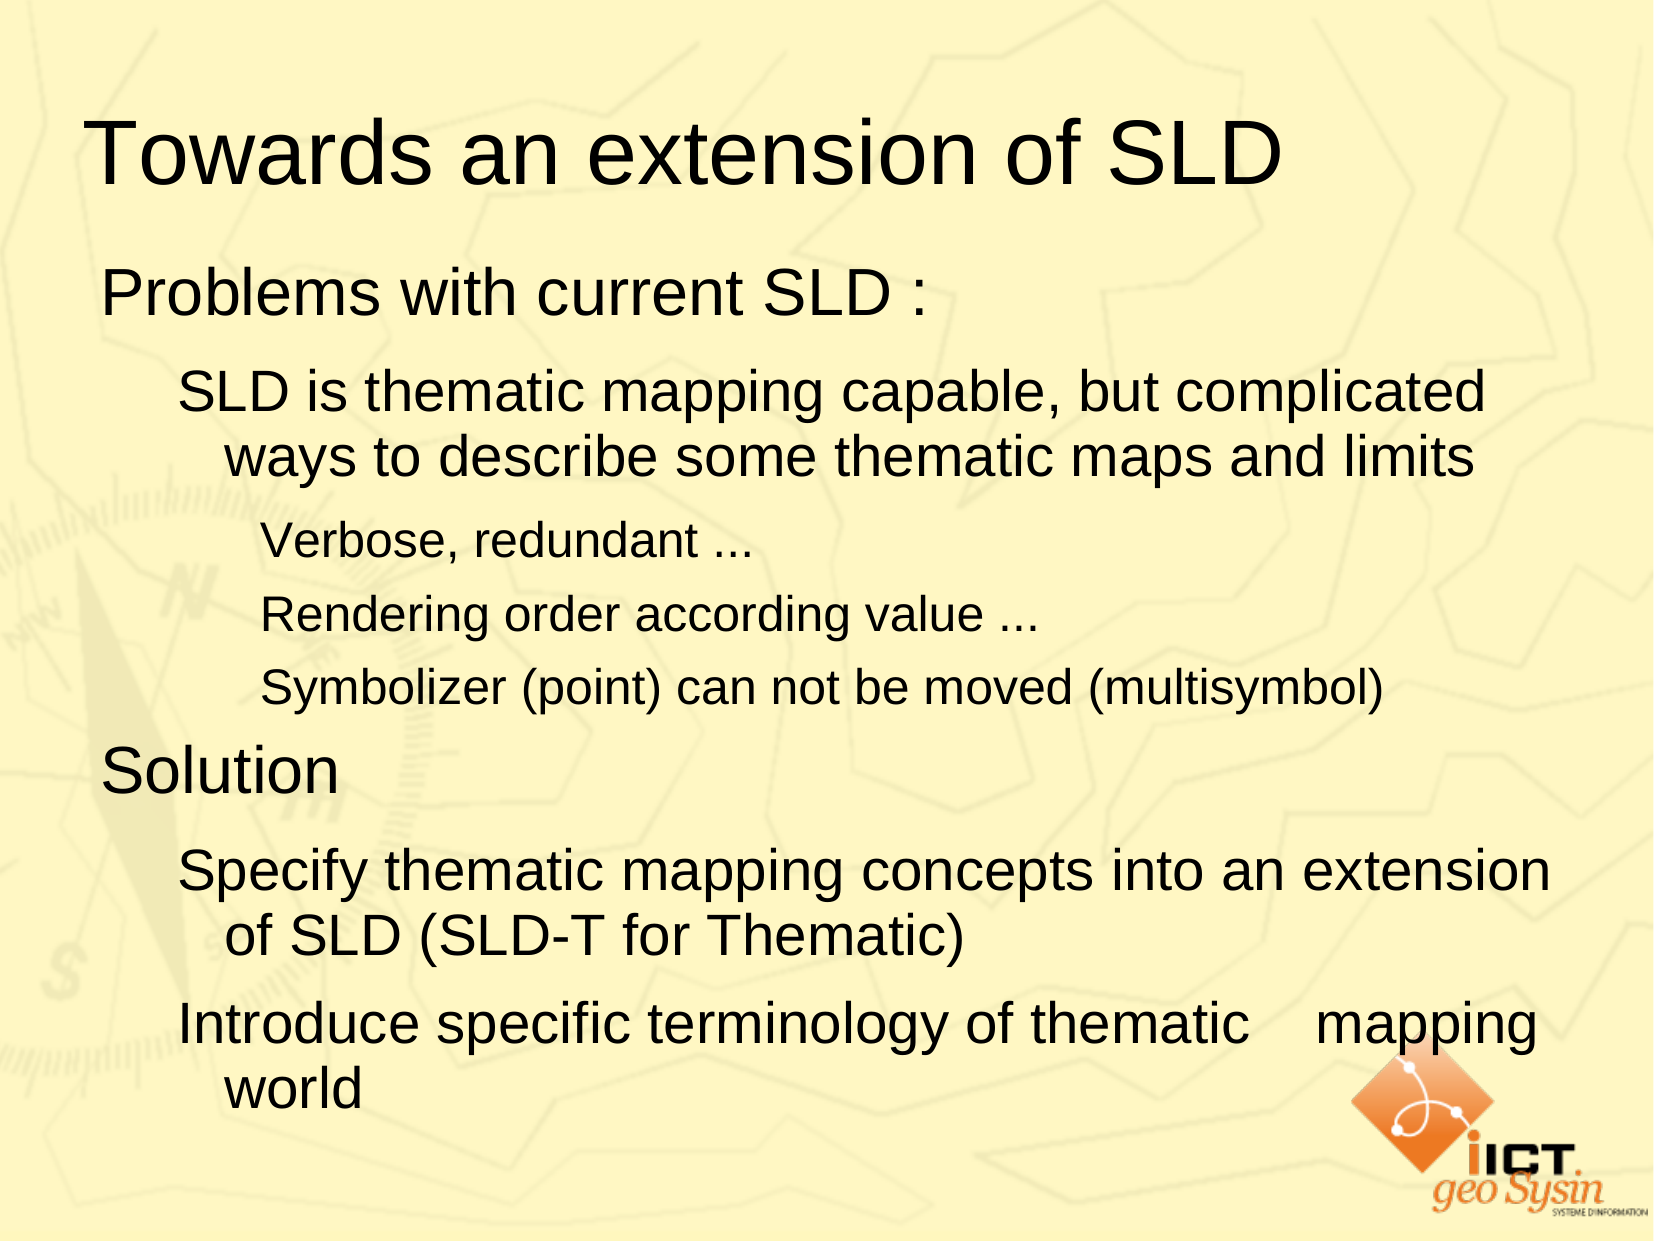

# Towards an extension of SLD
Problems with current SLD :
SLD is thematic mapping capable, but complicated ways to describe some thematic maps and limits
Verbose, redundant ...
Rendering order according value ...
Symbolizer (point) can not be moved (multisymbol)
Solution
Specify thematic mapping concepts into an extension of SLD (SLD-T for Thematic)
Introduce specific terminology of thematic mapping world